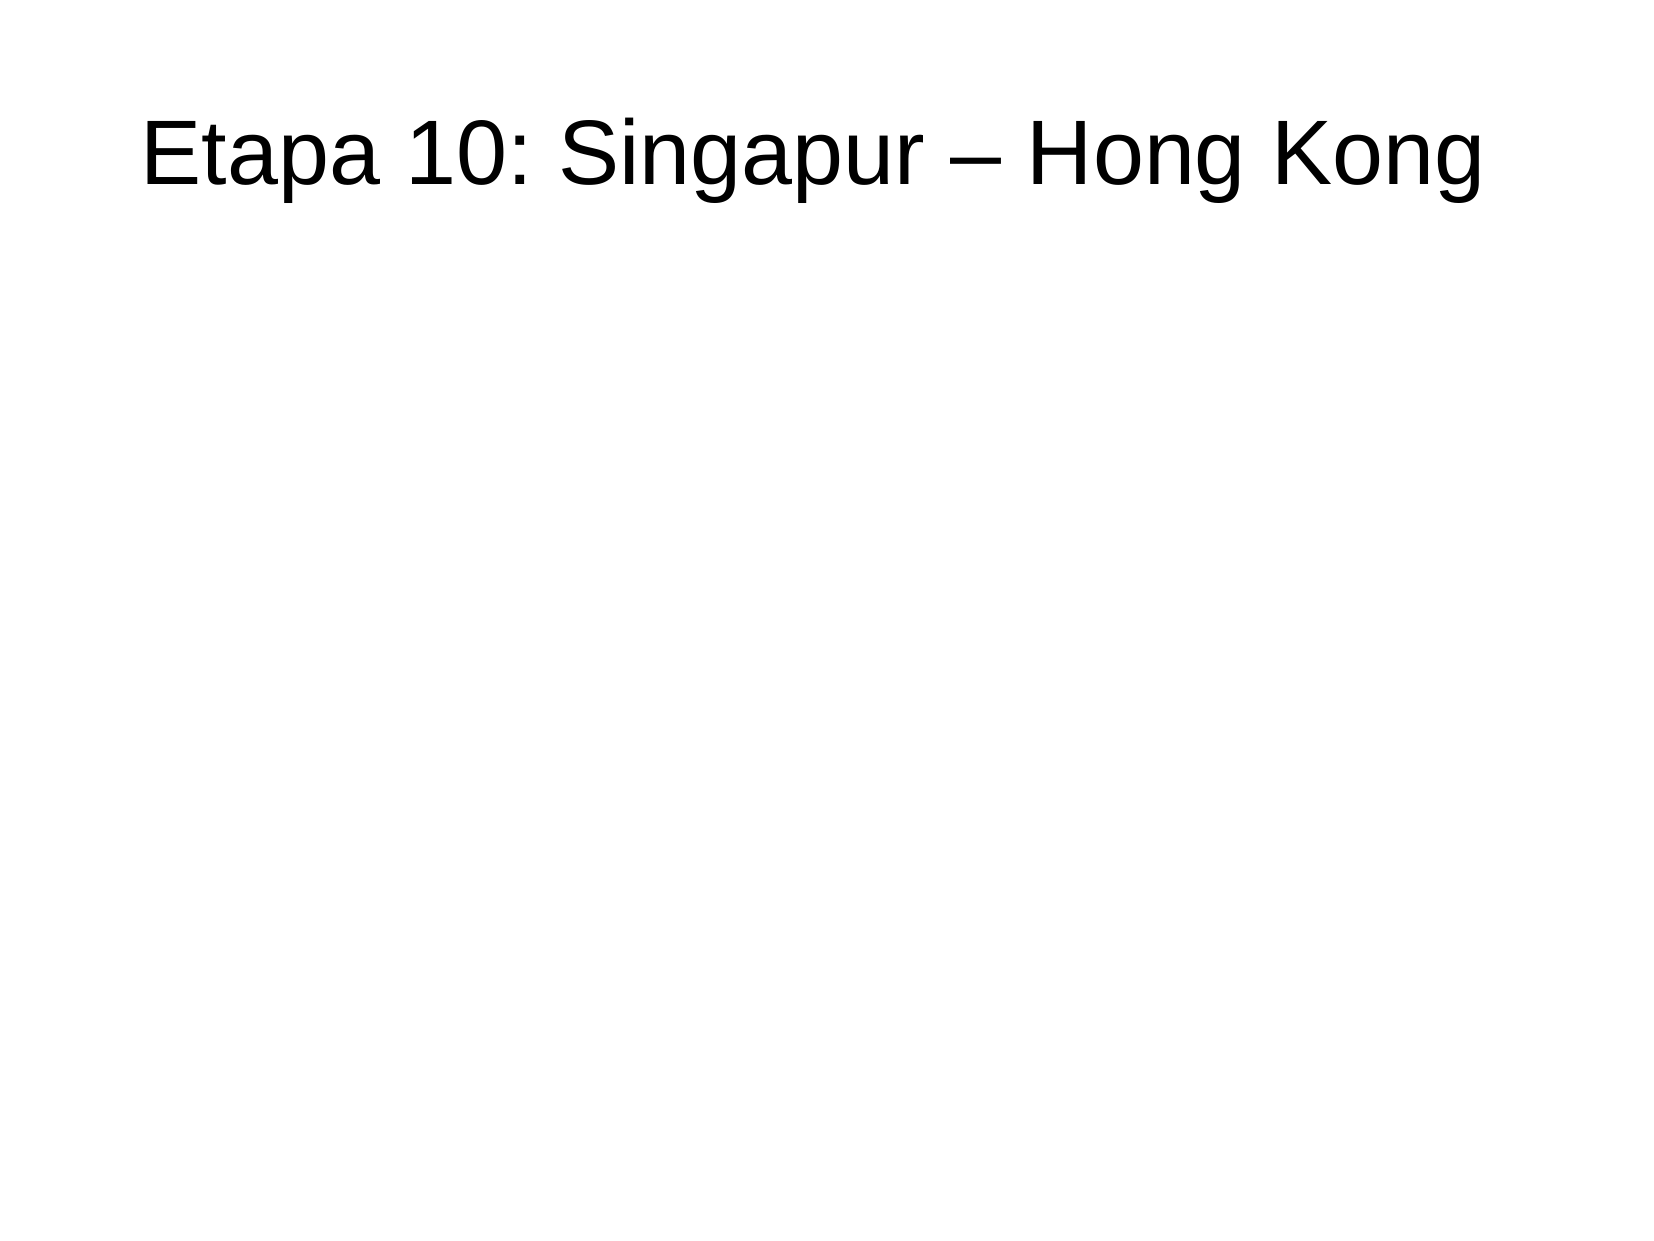

# Etapa 10: Singapur – Hong Kong